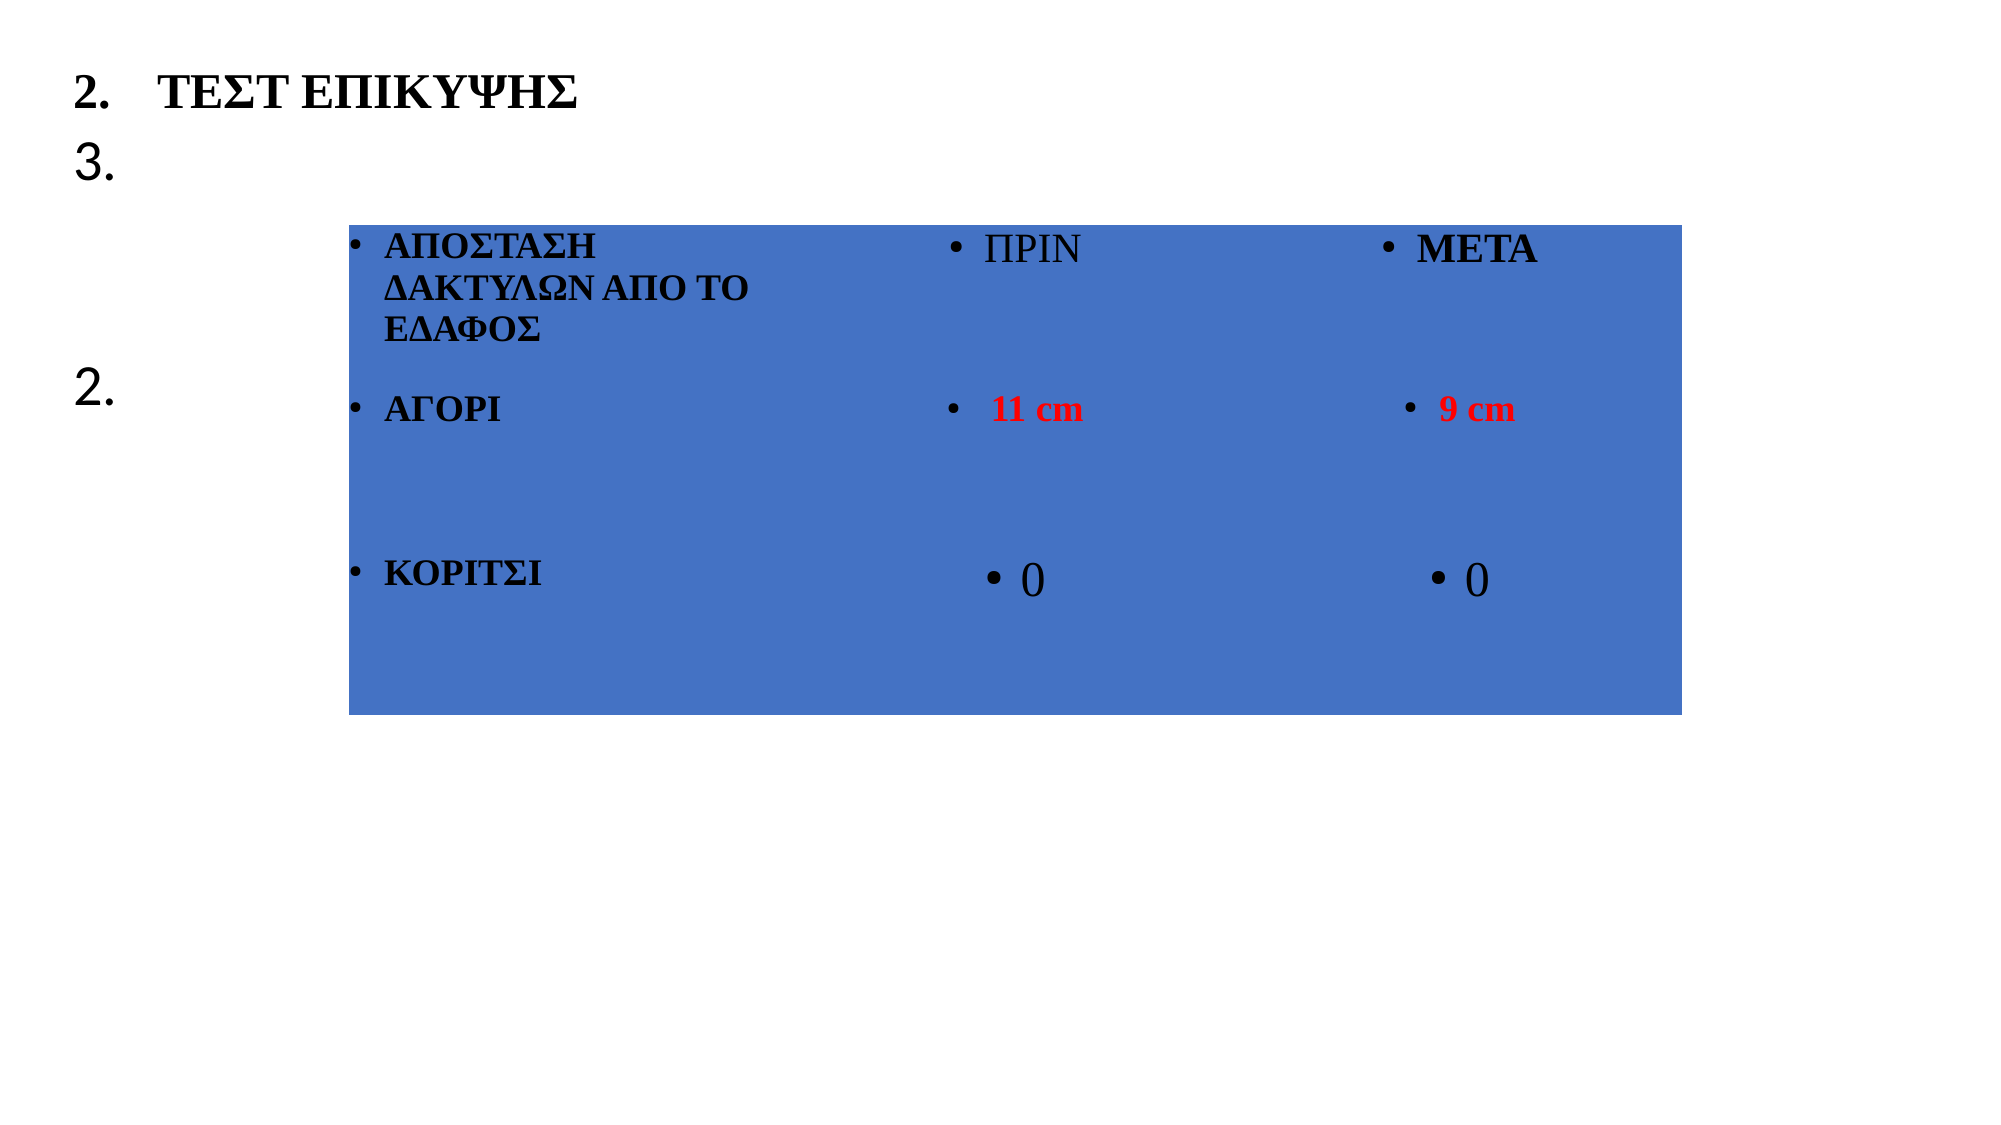

# ΤΕΣΤ ΕΠΙΚΥΨΗΣ
| ΑΠΟΣΤΑΣΗ ΔΑΚΤΥΛΩΝ ΑΠΟ ΤΟ ΕΔΑΦΟΣ | ΠΡΙΝ | ΜΕΤΑ |
| --- | --- | --- |
| ΑΓΟΡΙ | 11 cm | 9 cm |
| ΚΟΡΙΤΣΙ | 0 | 0 |